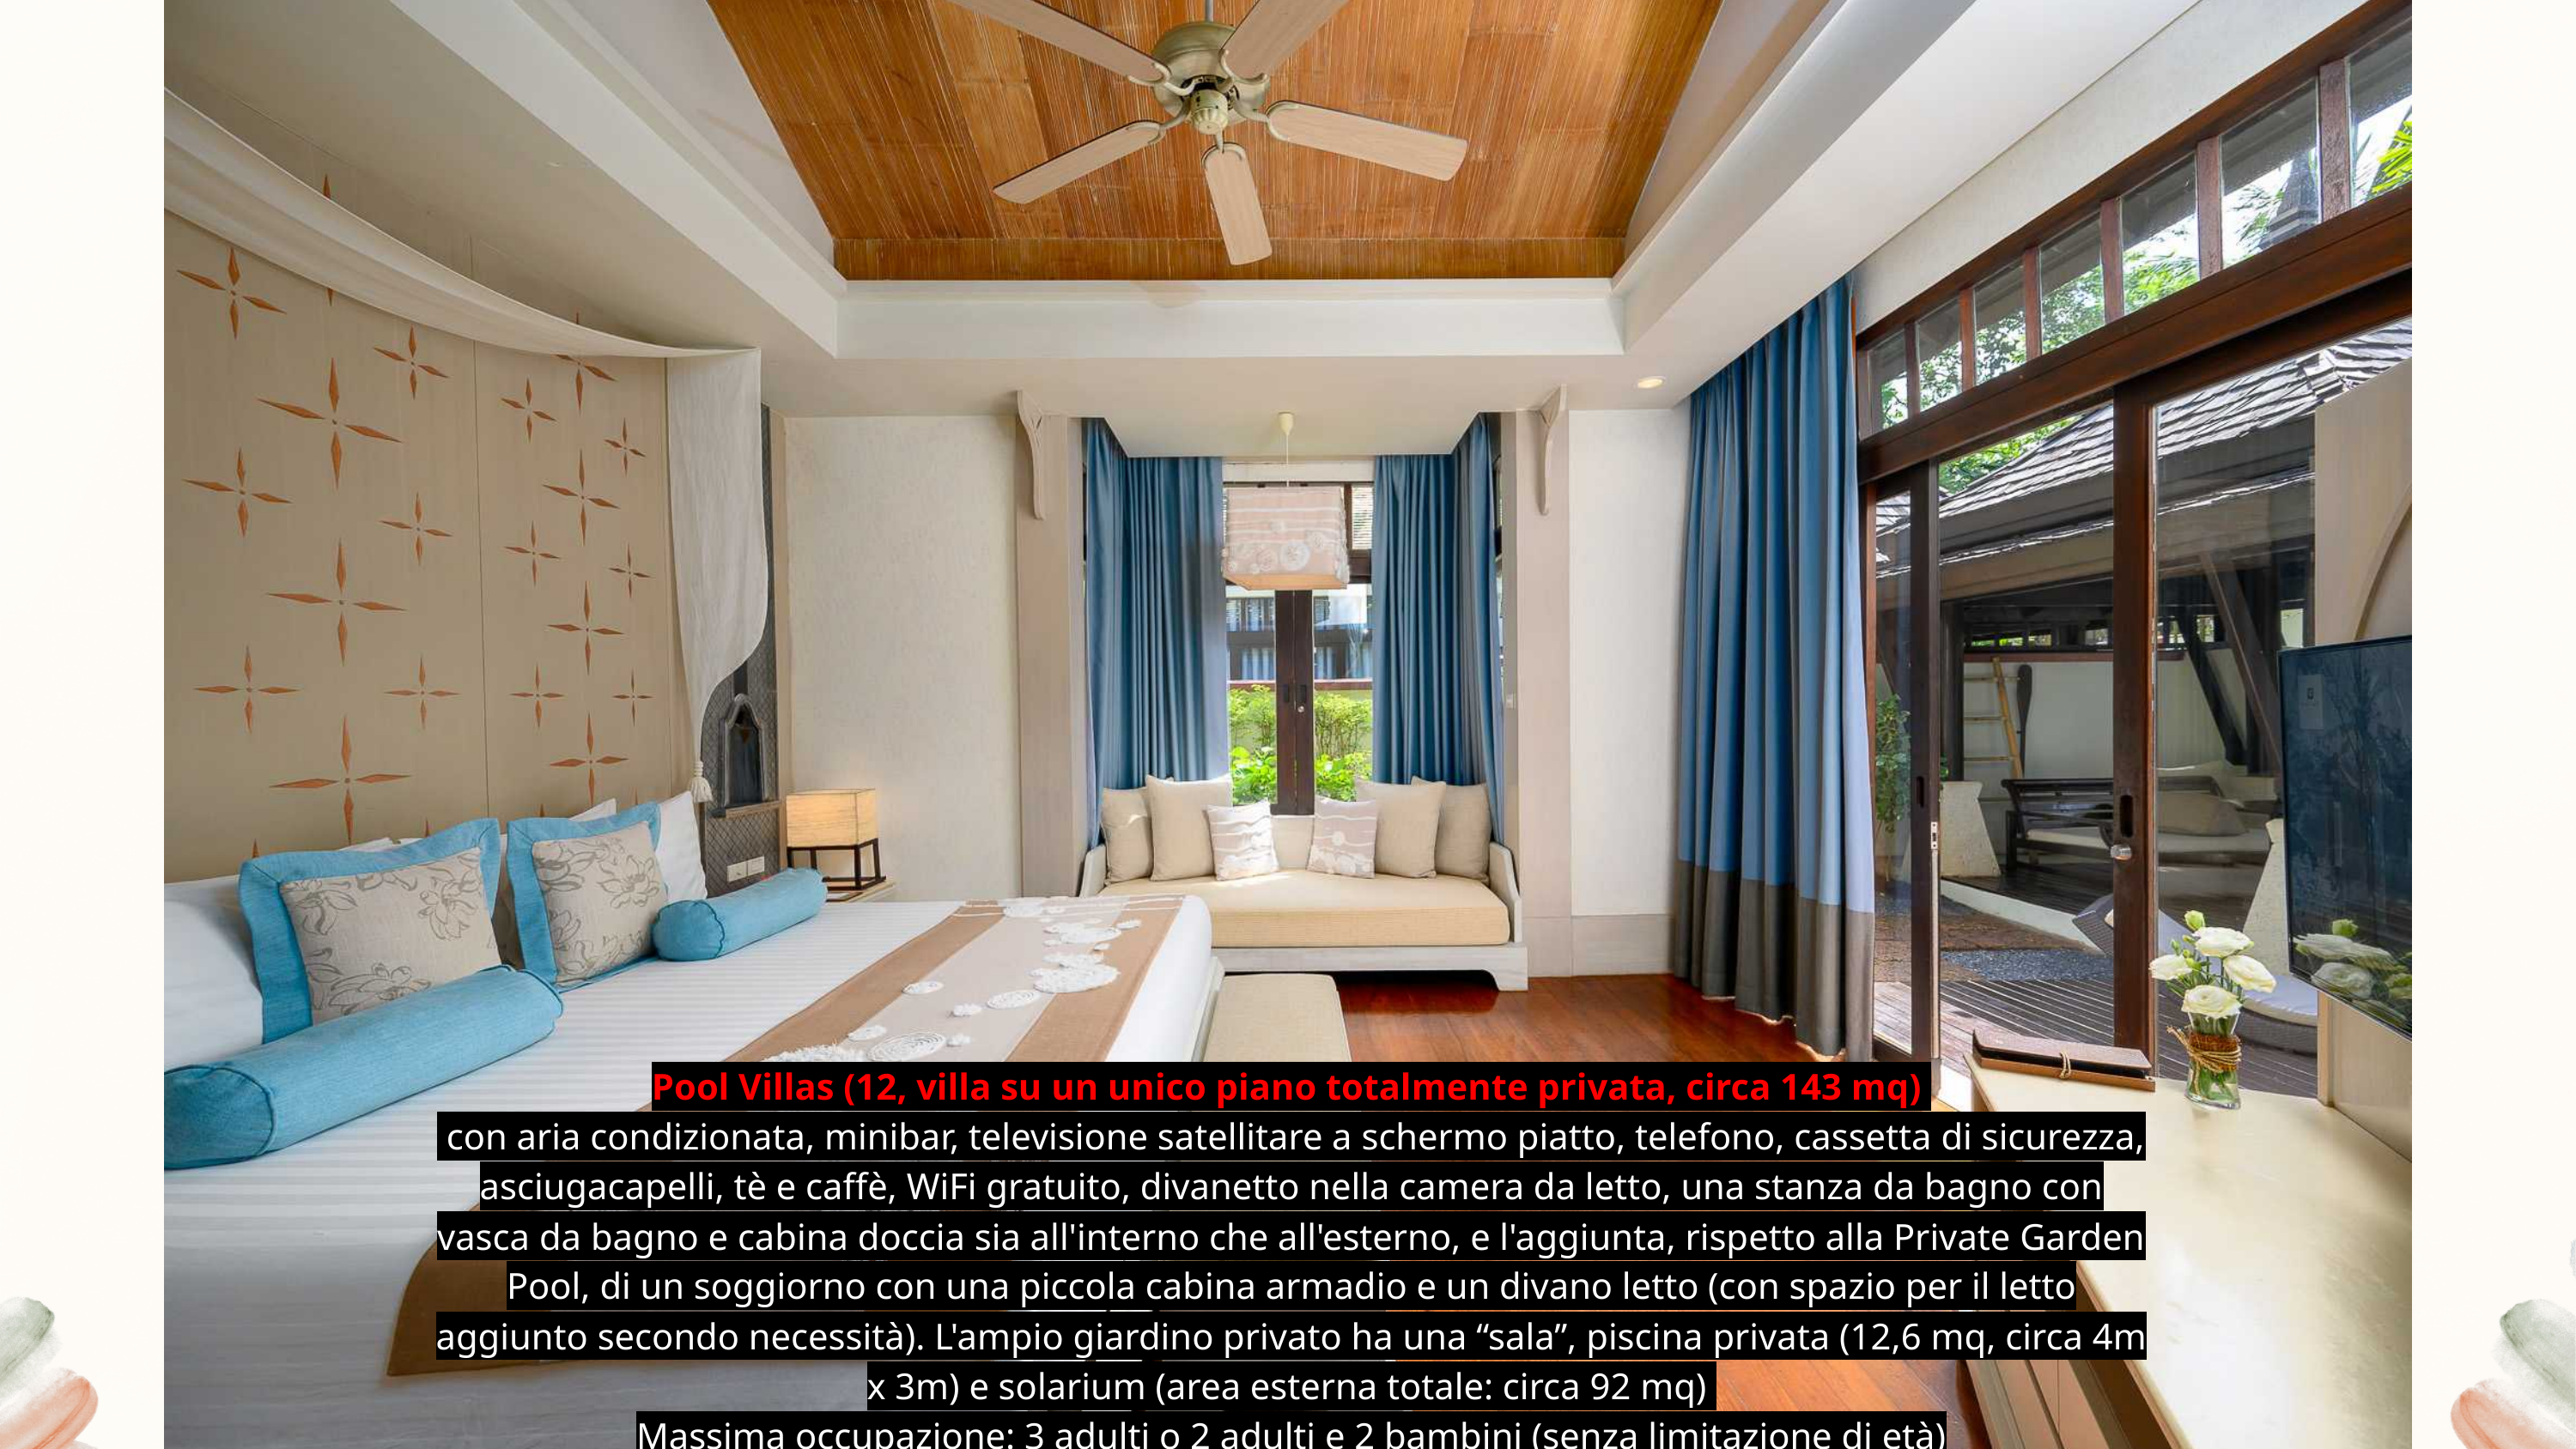

Pool Villas (12, villa su un unico piano totalmente privata, circa 143 mq)
 con aria condizionata, minibar, televisione satellitare a schermo piatto, telefono, cassetta di sicurezza, asciugacapelli, tè e caffè, WiFi gratuito, divanetto nella camera da letto, una stanza da bagno con vasca da bagno e cabina doccia sia all'interno che all'esterno, e l'aggiunta, rispetto alla Private Garden Pool, di un soggiorno con una piccola cabina armadio e un divano letto (con spazio per il letto aggiunto secondo necessità). L'ampio giardino privato ha una “sala”, piscina privata (12,6 mq, circa 4m x 3m) e solarium (area esterna totale: circa 92 mq)
Massima occupazione: 3 adulti o 2 adulti e 2 bambini (senza limitazione di età)
Configurazione letti: 1 letto king e, nel salotto, un divano letto più un letto aggiunto all'evenienza
Vista: Giardino privato, queste ville sono costruite intorno alla Sanctuary Pool, piscina per soli adulti